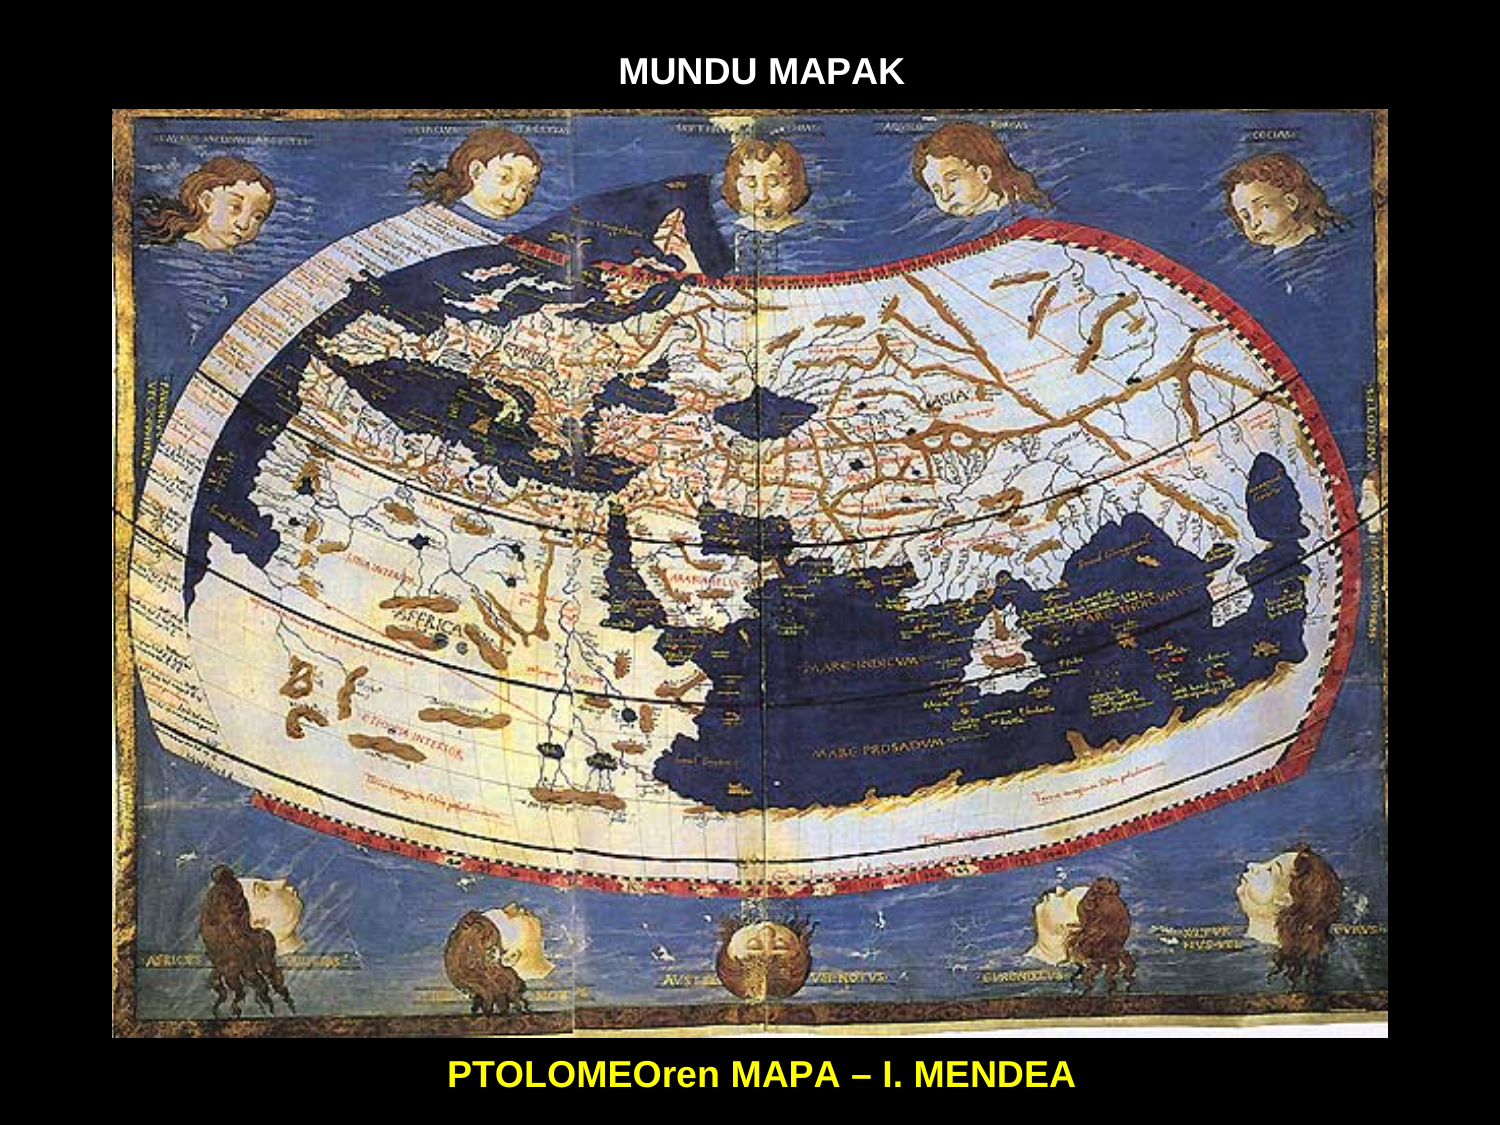

MUNDU MAPAK
#
PTOLOMEOren MAPA – I. MENDEA